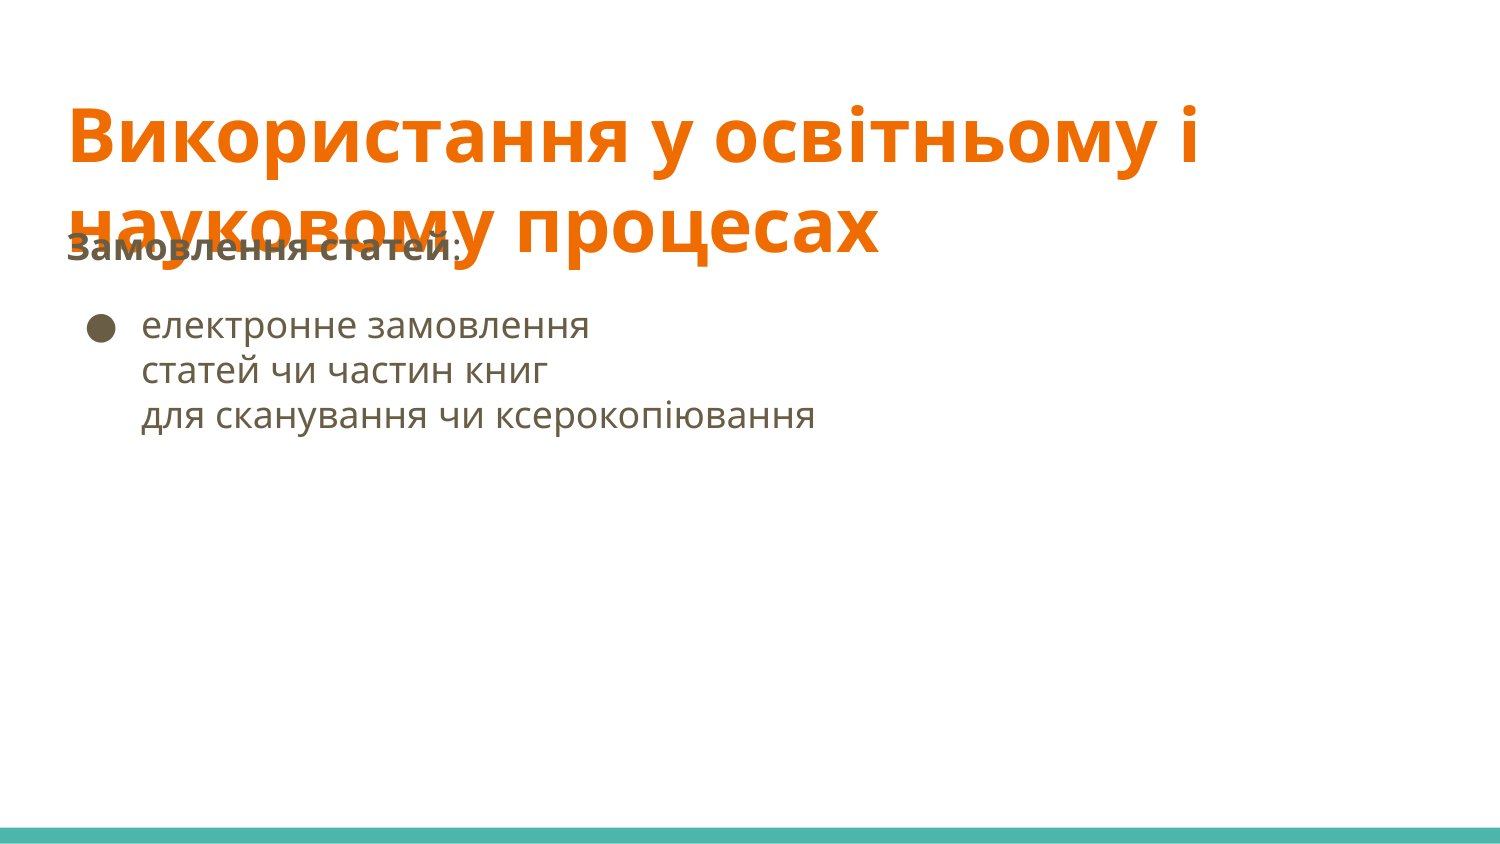

# Використання у освітньому і науковому процесах
Замовлення статей:
електронне замовлення
статей чи частин книг
для сканування чи ксерокопіювання